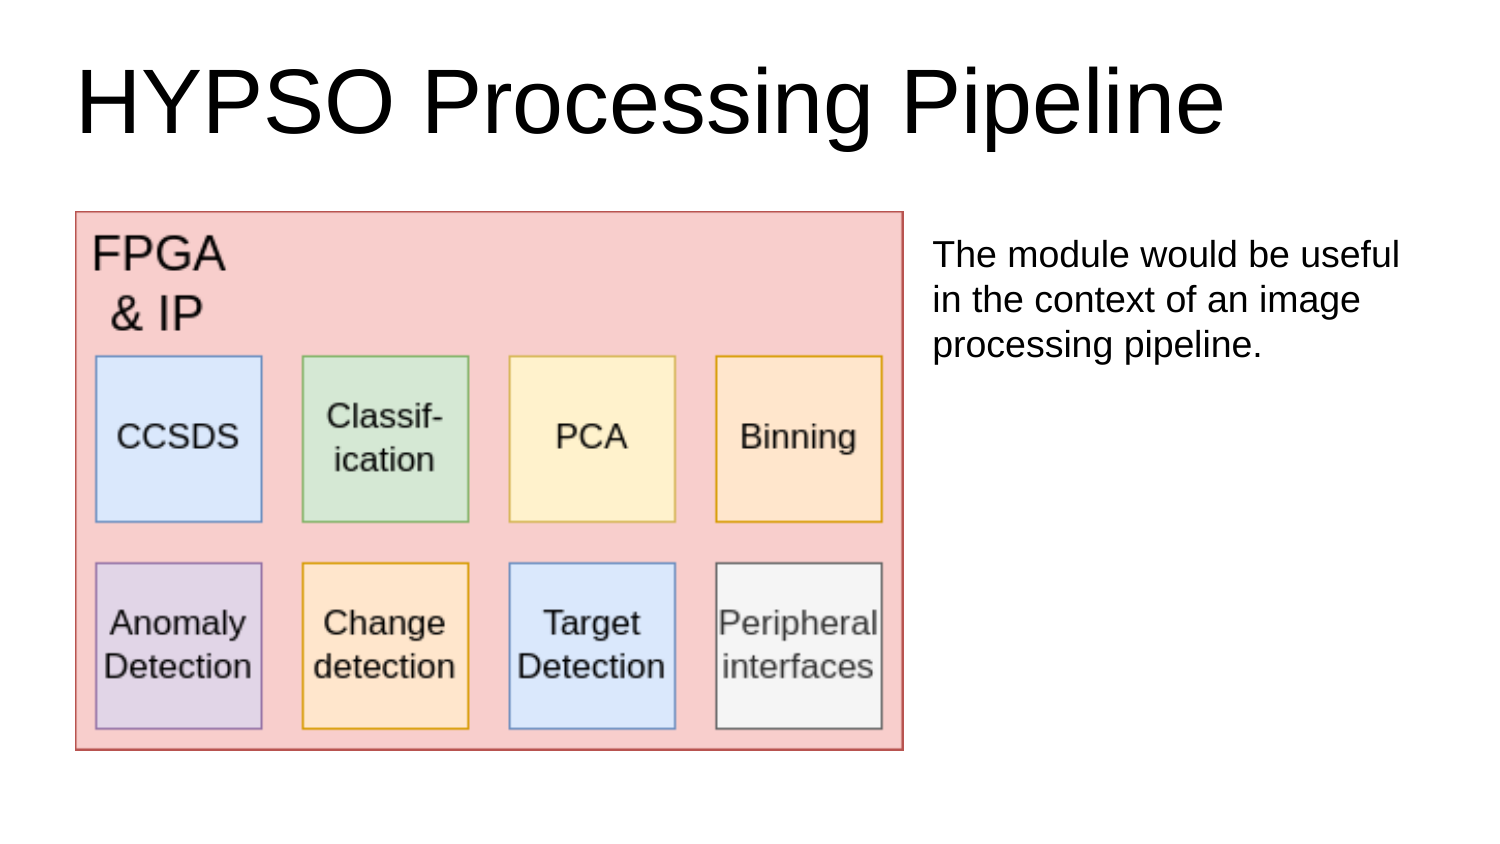

# HYPSO Processing Pipeline
The module would be useful in the context of an image processing pipeline.